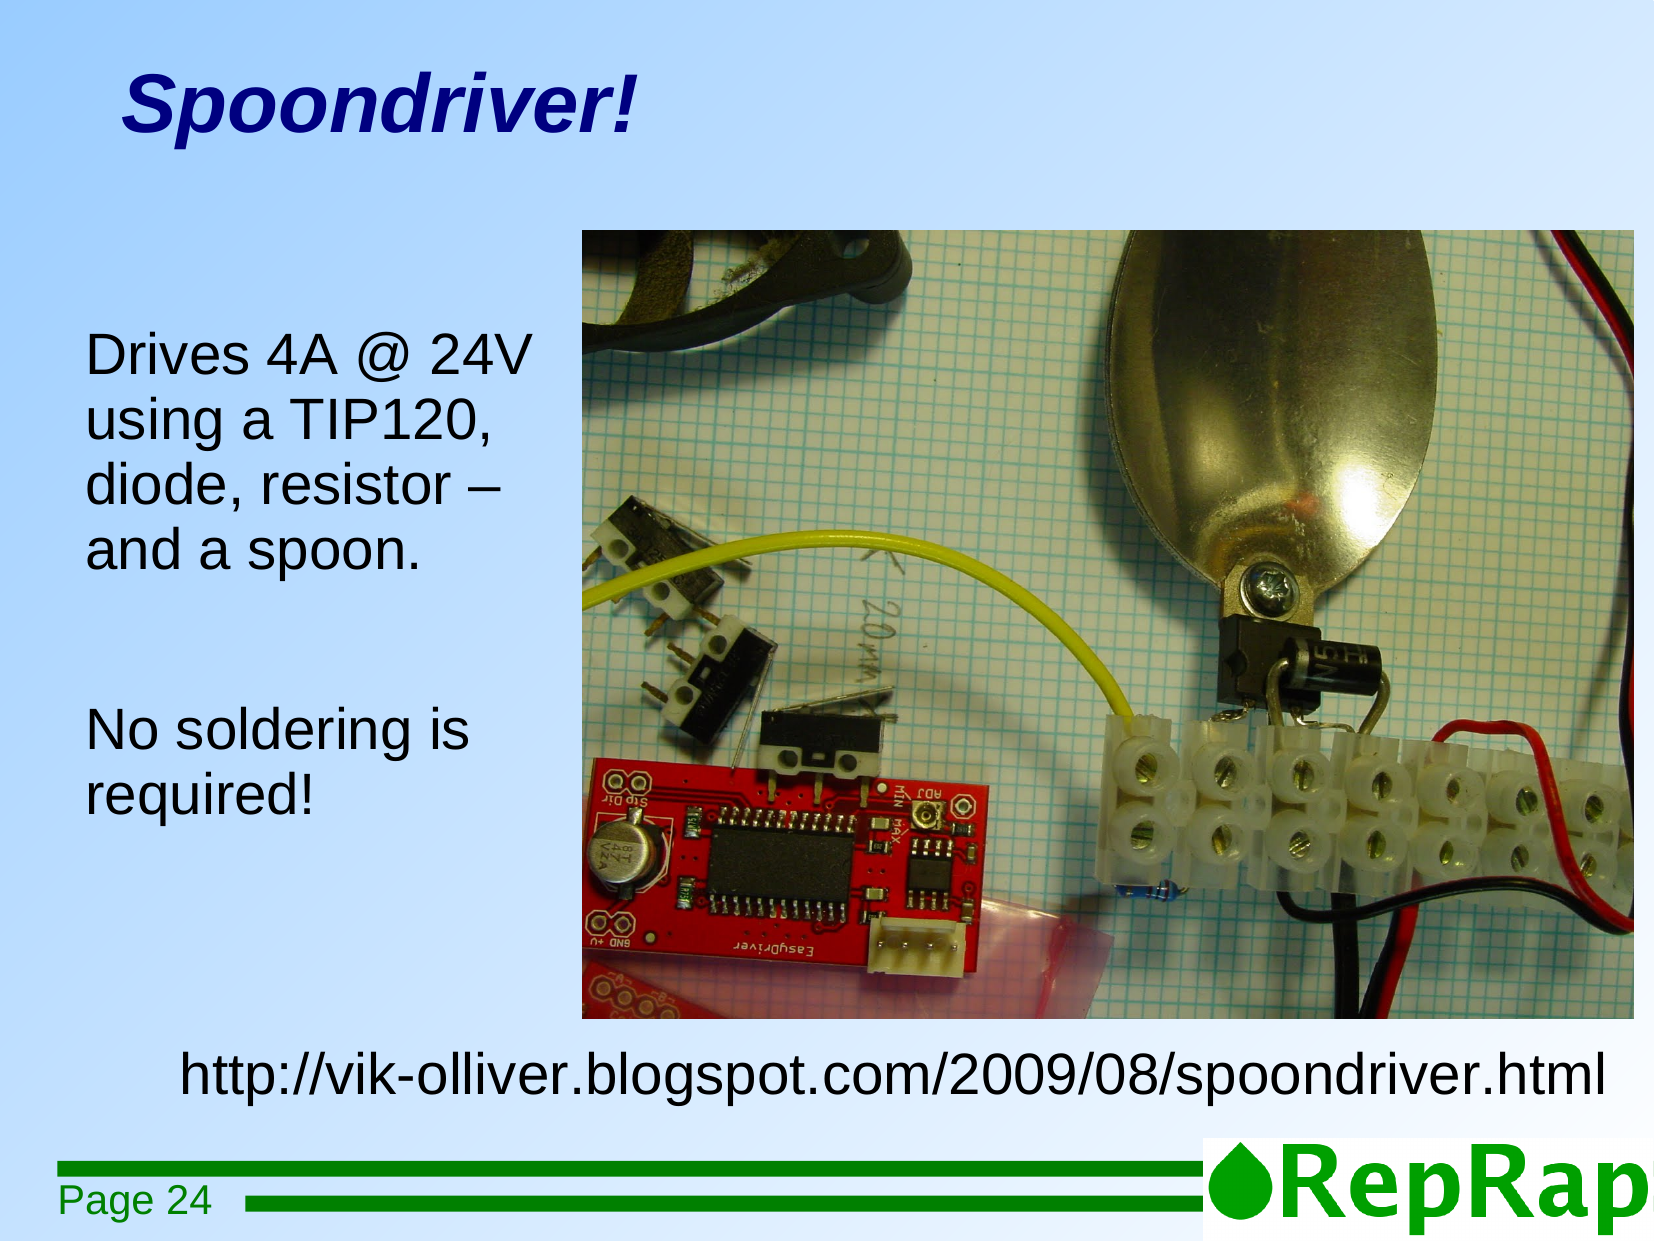

# Spoondriver!
Drives 4A @ 24V using a TIP120, diode, resistor – and a spoon.
No soldering is required!
http://vik-olliver.blogspot.com/2009/08/spoondriver.html